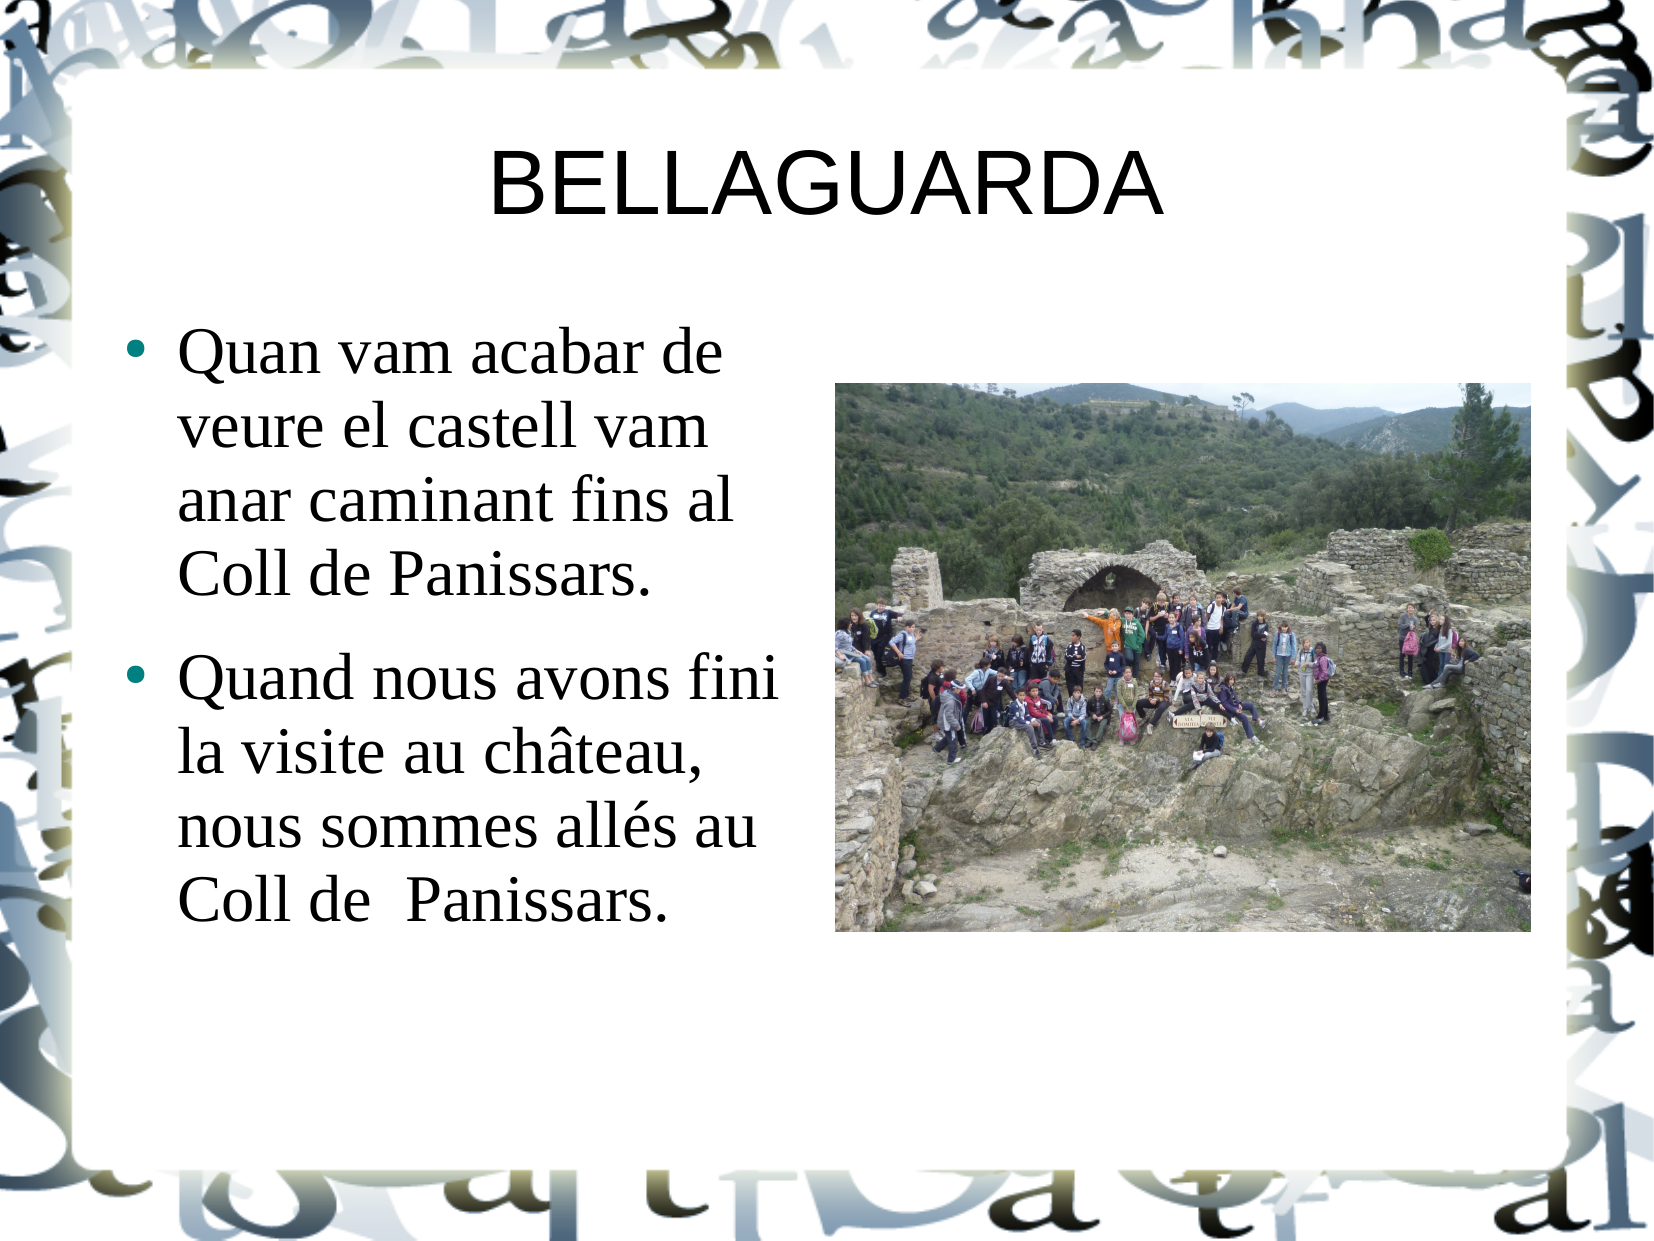

# BELLAGUARDA
Quan vam acabar de veure el castell vam anar caminant fins al Coll de Panissars.
Quand nous avons fini la visite au château, nous sommes allés au Coll de Panissars.